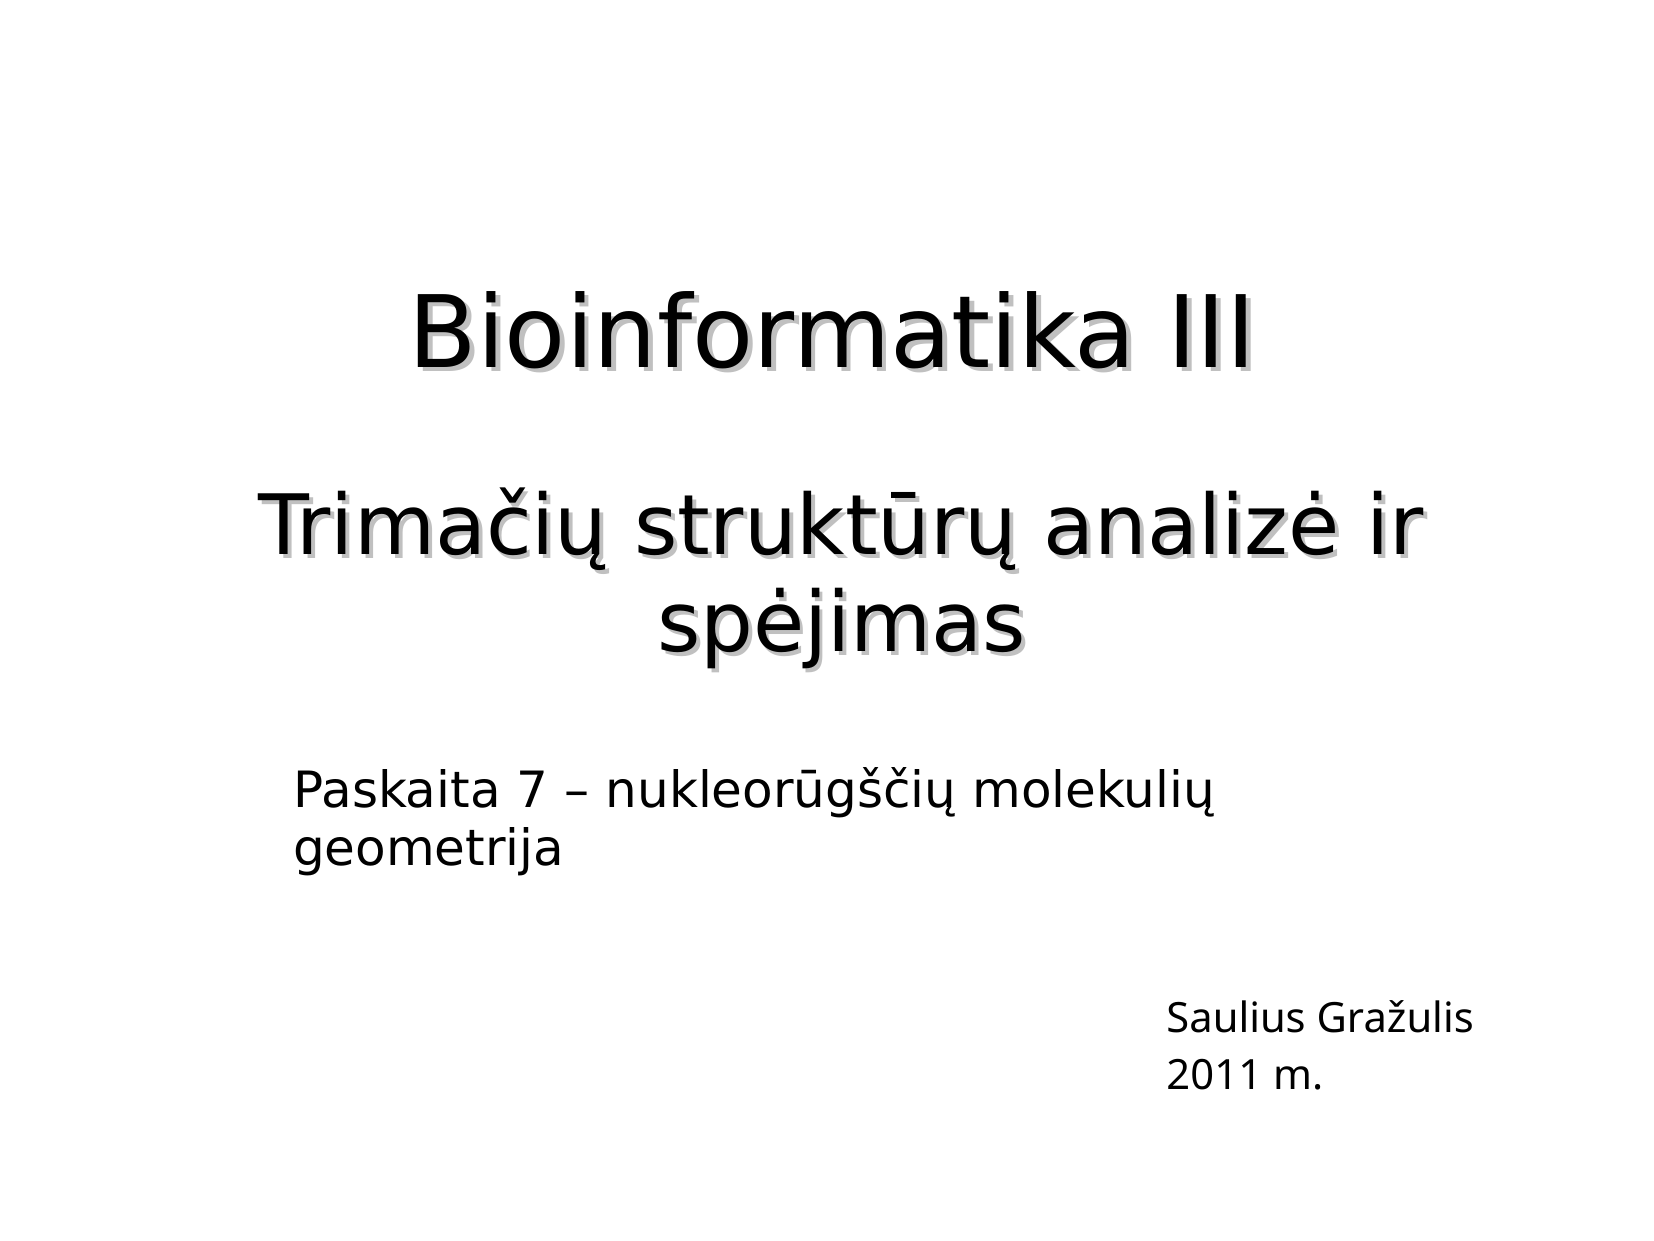

# Bioinformatika III
Trimačių struktūrų analizė ir spėjimas
Paskaita 7 – nukleorūgščių molekulių geometrija
Saulius Gražulis
2011 m.